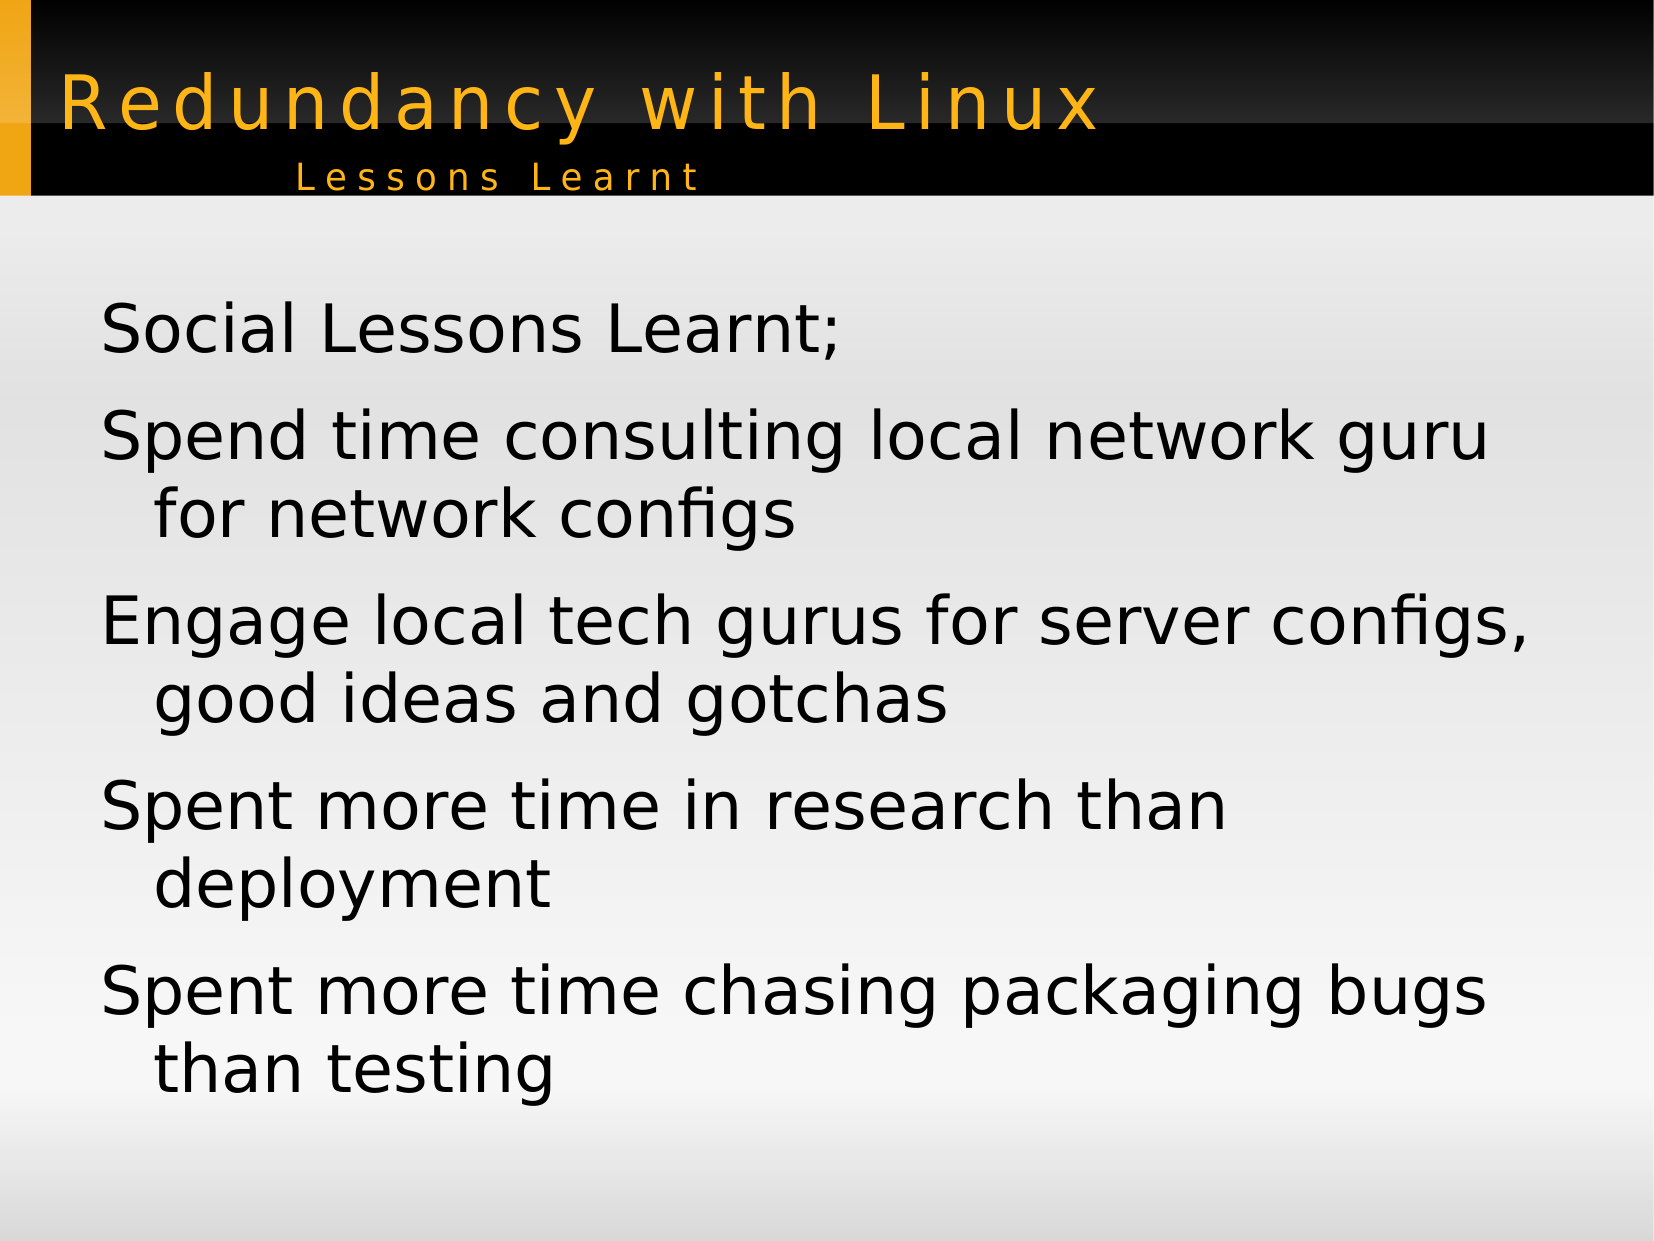

# Redundancy with Linux
Lessons Learnt
Social Lessons Learnt;
Spend time consulting local network guru for network configs
Engage local tech gurus for server configs, good ideas and gotchas
Spent more time in research than deployment
Spent more time chasing packaging bugs than testing